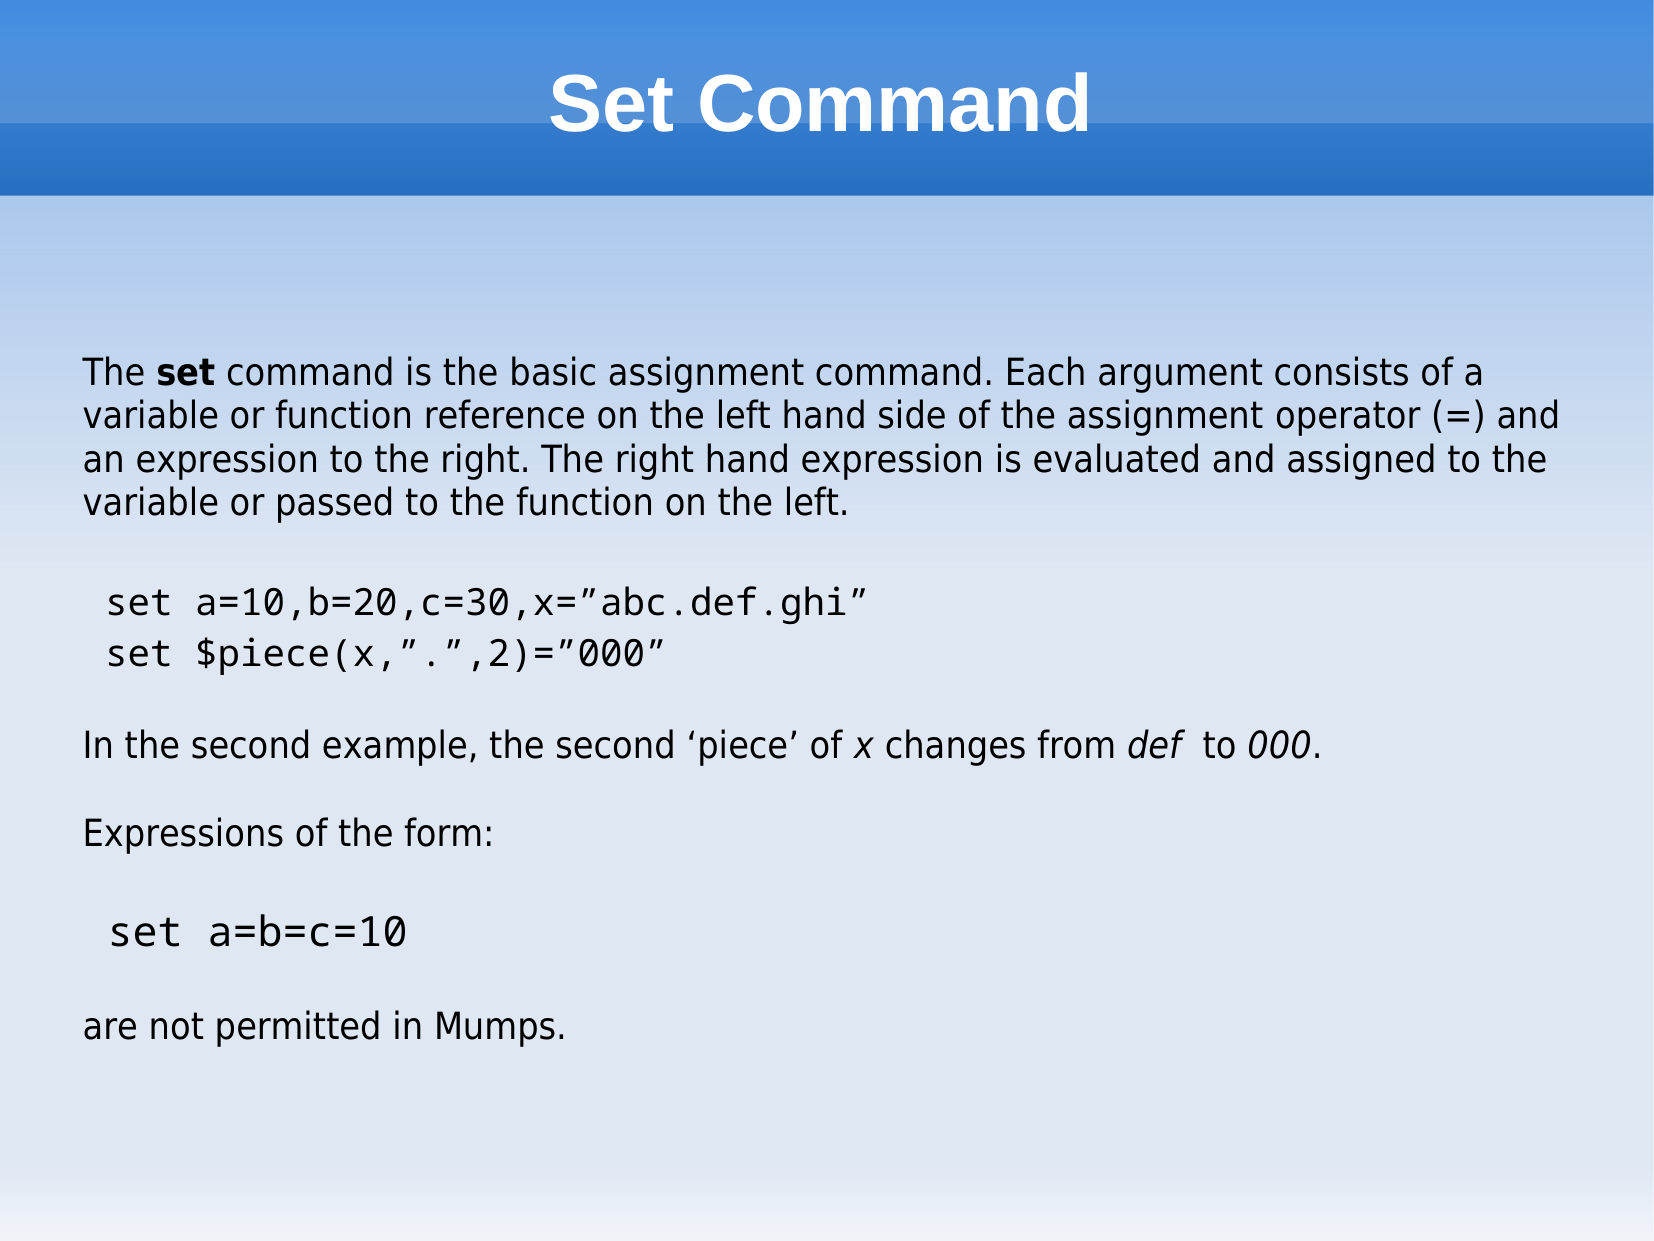

# Set Command
The set command is the basic assignment command. Each argument consists of a variable or function reference on the left hand side of the assignment operator (=) and an expression to the right. The right hand expression is evaluated and assigned to the variable or passed to the function on the left.
 set a=10,b=20,c=30,x=”abc.def.ghi”
 set $piece(x,”.”,2)=”000”
In the second example, the second ‘piece’ of x changes from def to 000.
Expressions of the form:
 set a=b=c=10
are not permitted in Mumps.